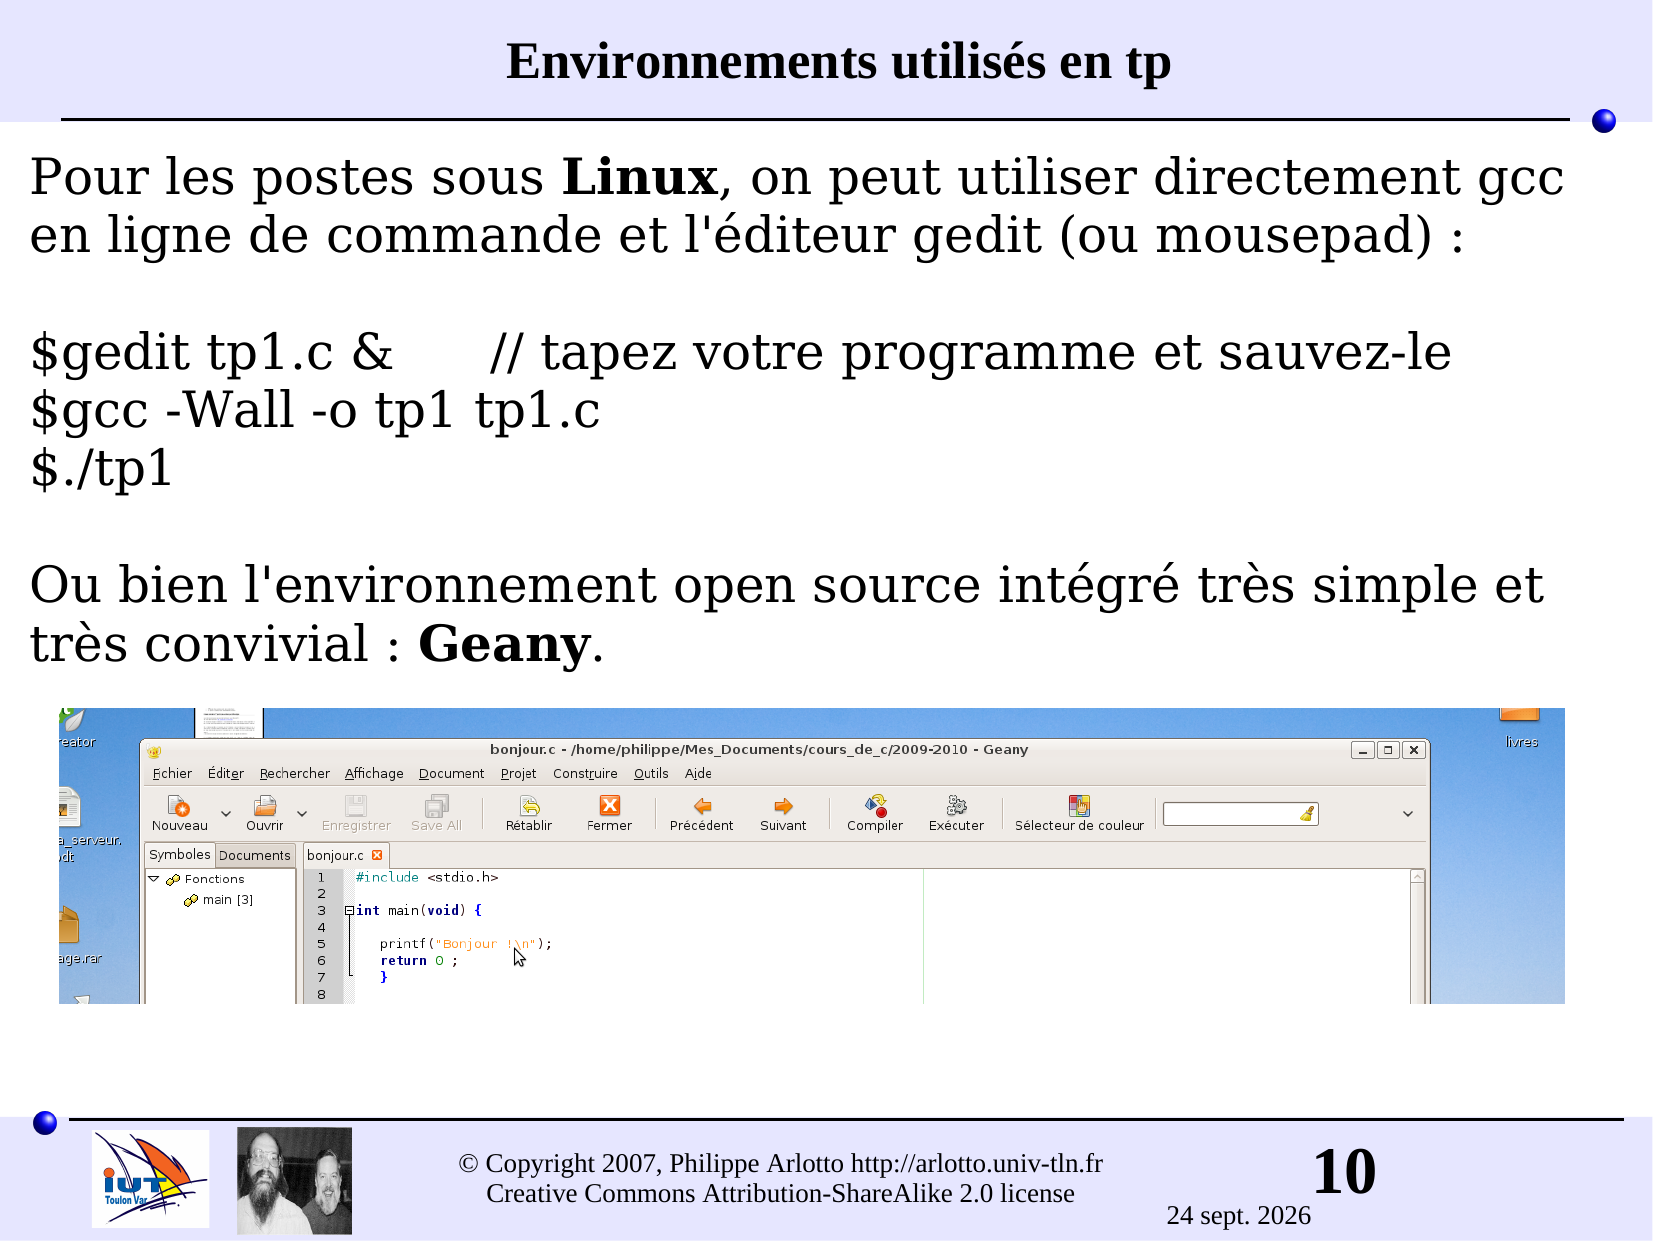

# Environnements utilisés en tp
Pour les postes sous Linux, on peut utiliser directement gcc en ligne de commande et l'éditeur gedit (ou mousepad) :
$gedit tp1.c & // tapez votre programme et sauvez-le
$gcc -Wall -o tp1 tp1.c
$./tp1
Ou bien l'environnement open source intégré très simple et très convivial : Geany.